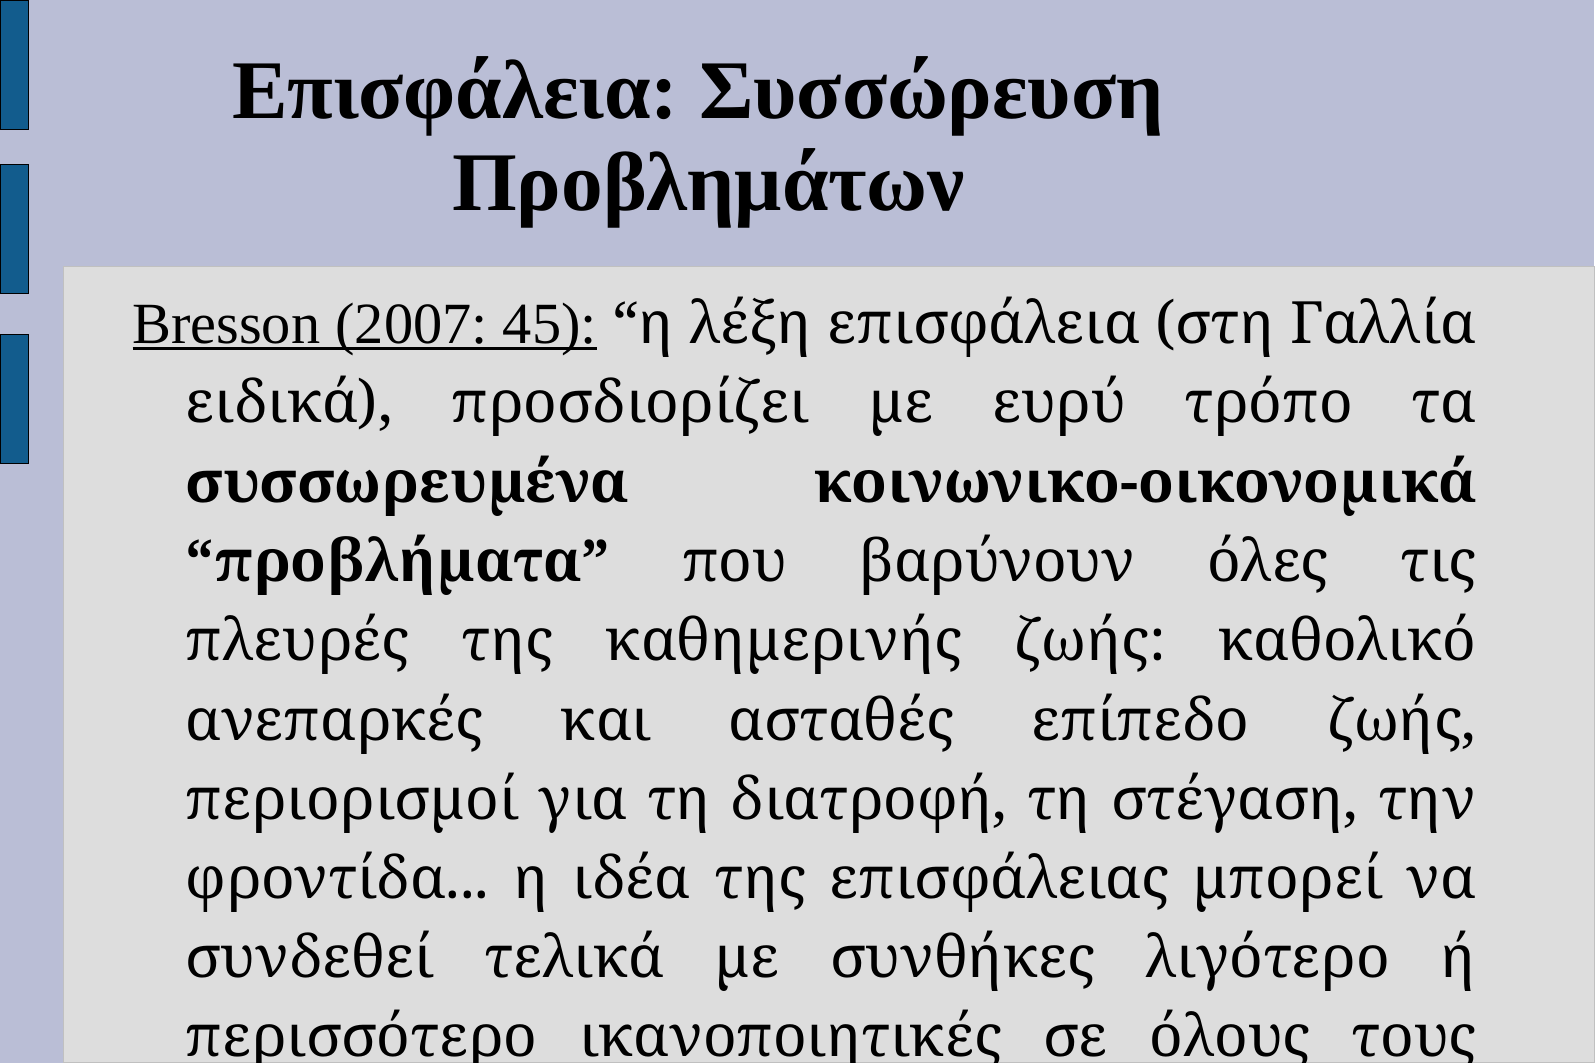

Επισφάλεια: Συσσώρευση Προβλημάτων
# Bresson (2007: 45): “η λέξη επισφάλεια (στη Γαλλία ειδικά), προσδιορίζει με ευρύ τρόπο τα συσσωρευμένα κοινωνικο-οικονομικά “προβλήματα” που βαρύνουν όλες τις πλευρές της καθημερινής ζωής: καθολικό ανεπαρκές και ασταθές επίπεδο ζωής, περιορισμοί για τη διατροφή, τη στέγαση, την φροντίδα... η ιδέα της επισφάλειας μπορεί να συνδεθεί τελικά με συνθήκες λιγότερο ή περισσότερο ικανοποιητικές σε όλους τους τομείς της καθημερινής ζωής: την απασχόληση, την εργασία, την στέγαση, την άνεση, την κατανάλωση, την υγεία”.